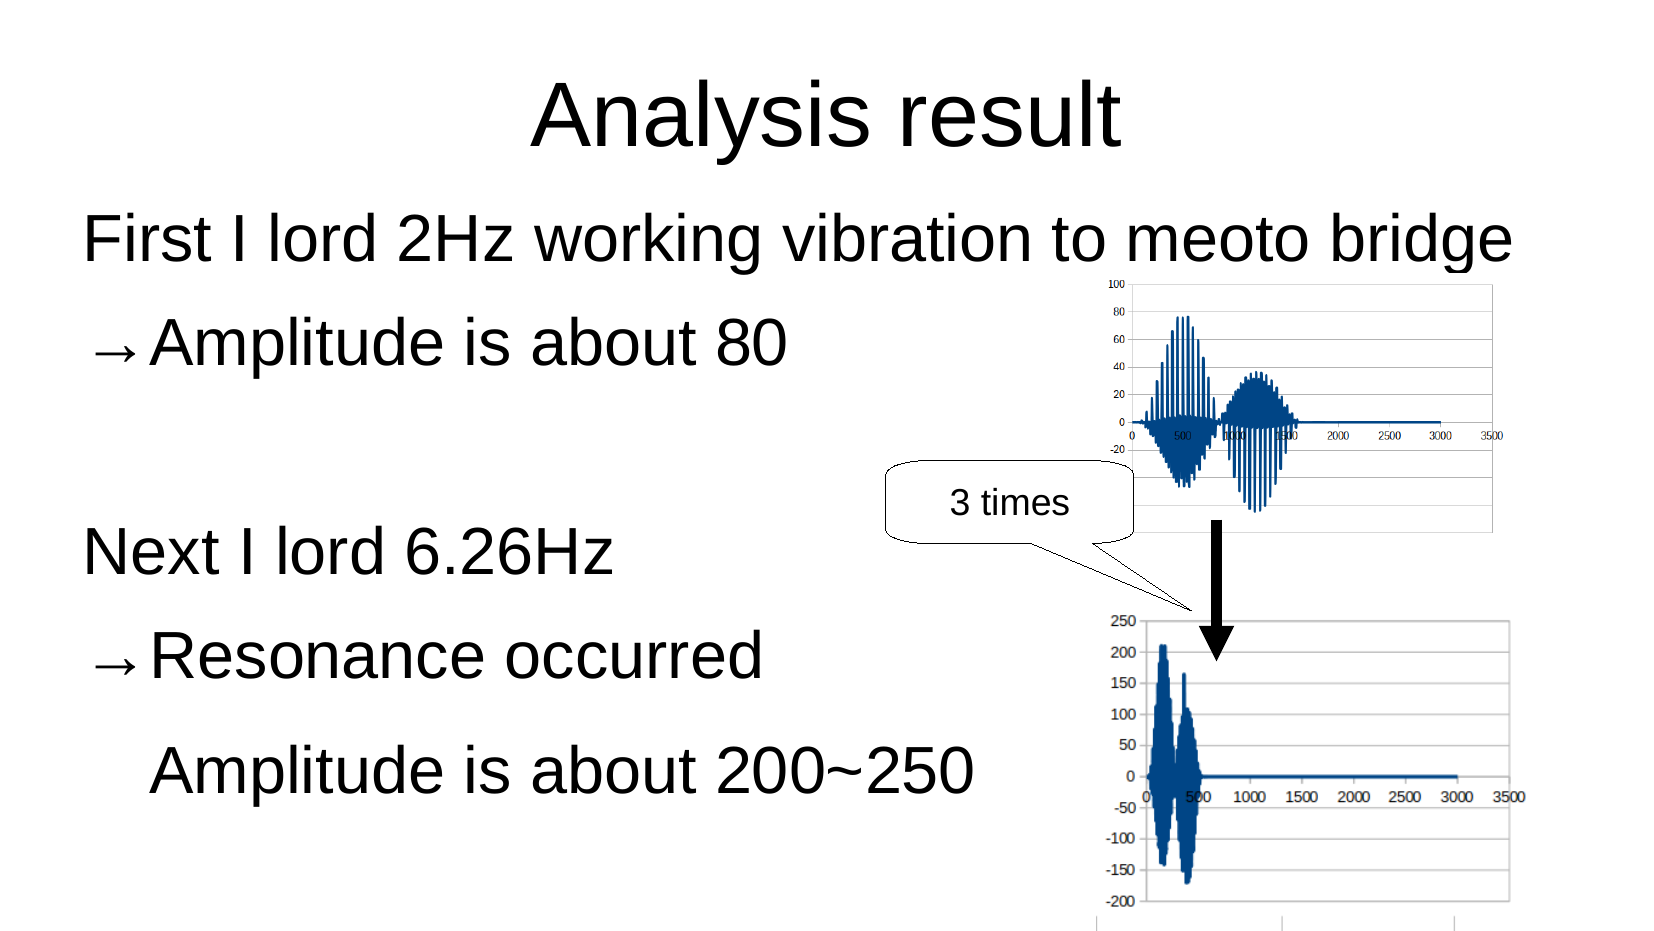

# Analysis result
First I lord 2Hz working vibration to meoto bridge
→Amplitude is about 80
Next I lord 6.26Hz
→Resonance occurred
　Amplitude is about 200~250
3 times